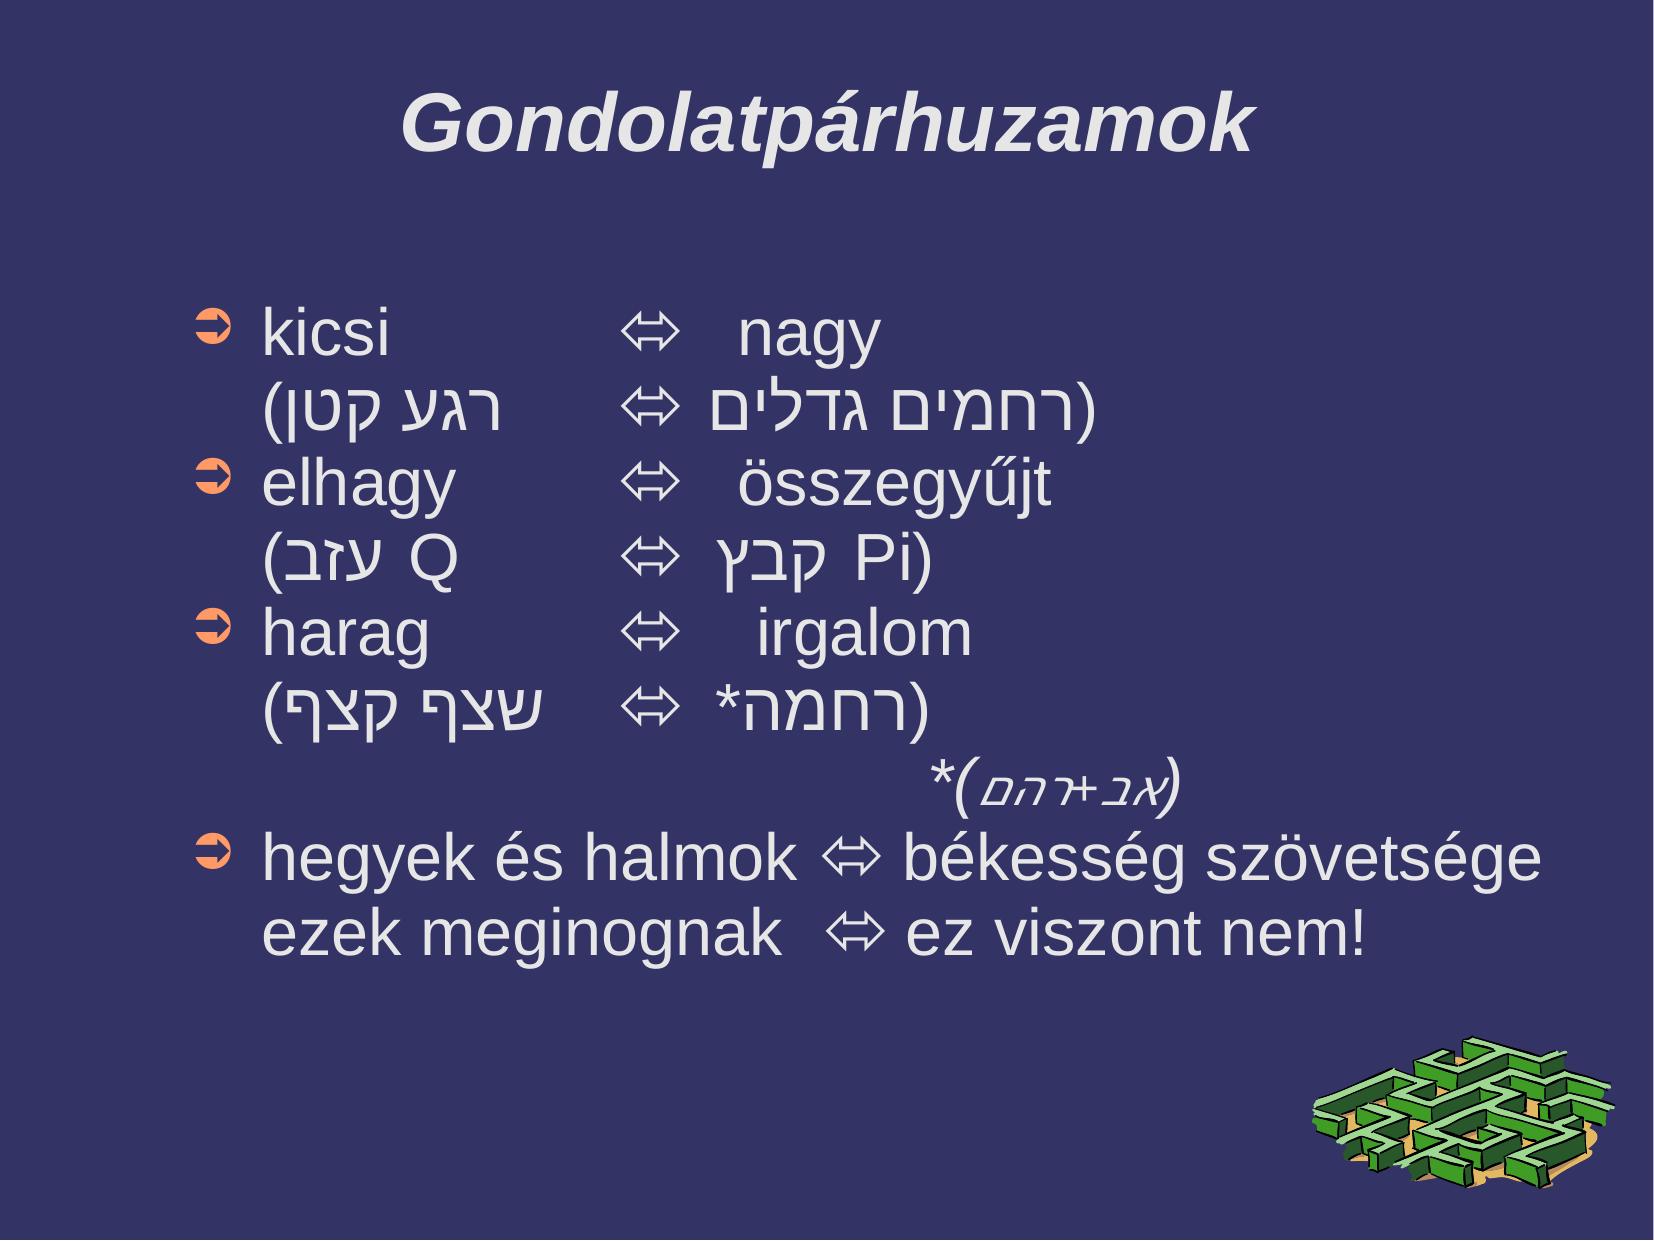

# Gondolatpárhuzamok
kicsi		 nagy
(רגע קטן 	 רחמים גדלים)
elhagy	 	 összegyűjt
(עזב Q 	 קבץ Pi)
harag 	 irgalom
(שצף קצף 	 *רחמה)
 *(אב+רהם)
hegyek és halmok  békesség szövetsége
ezek meginognak  ez viszont nem!